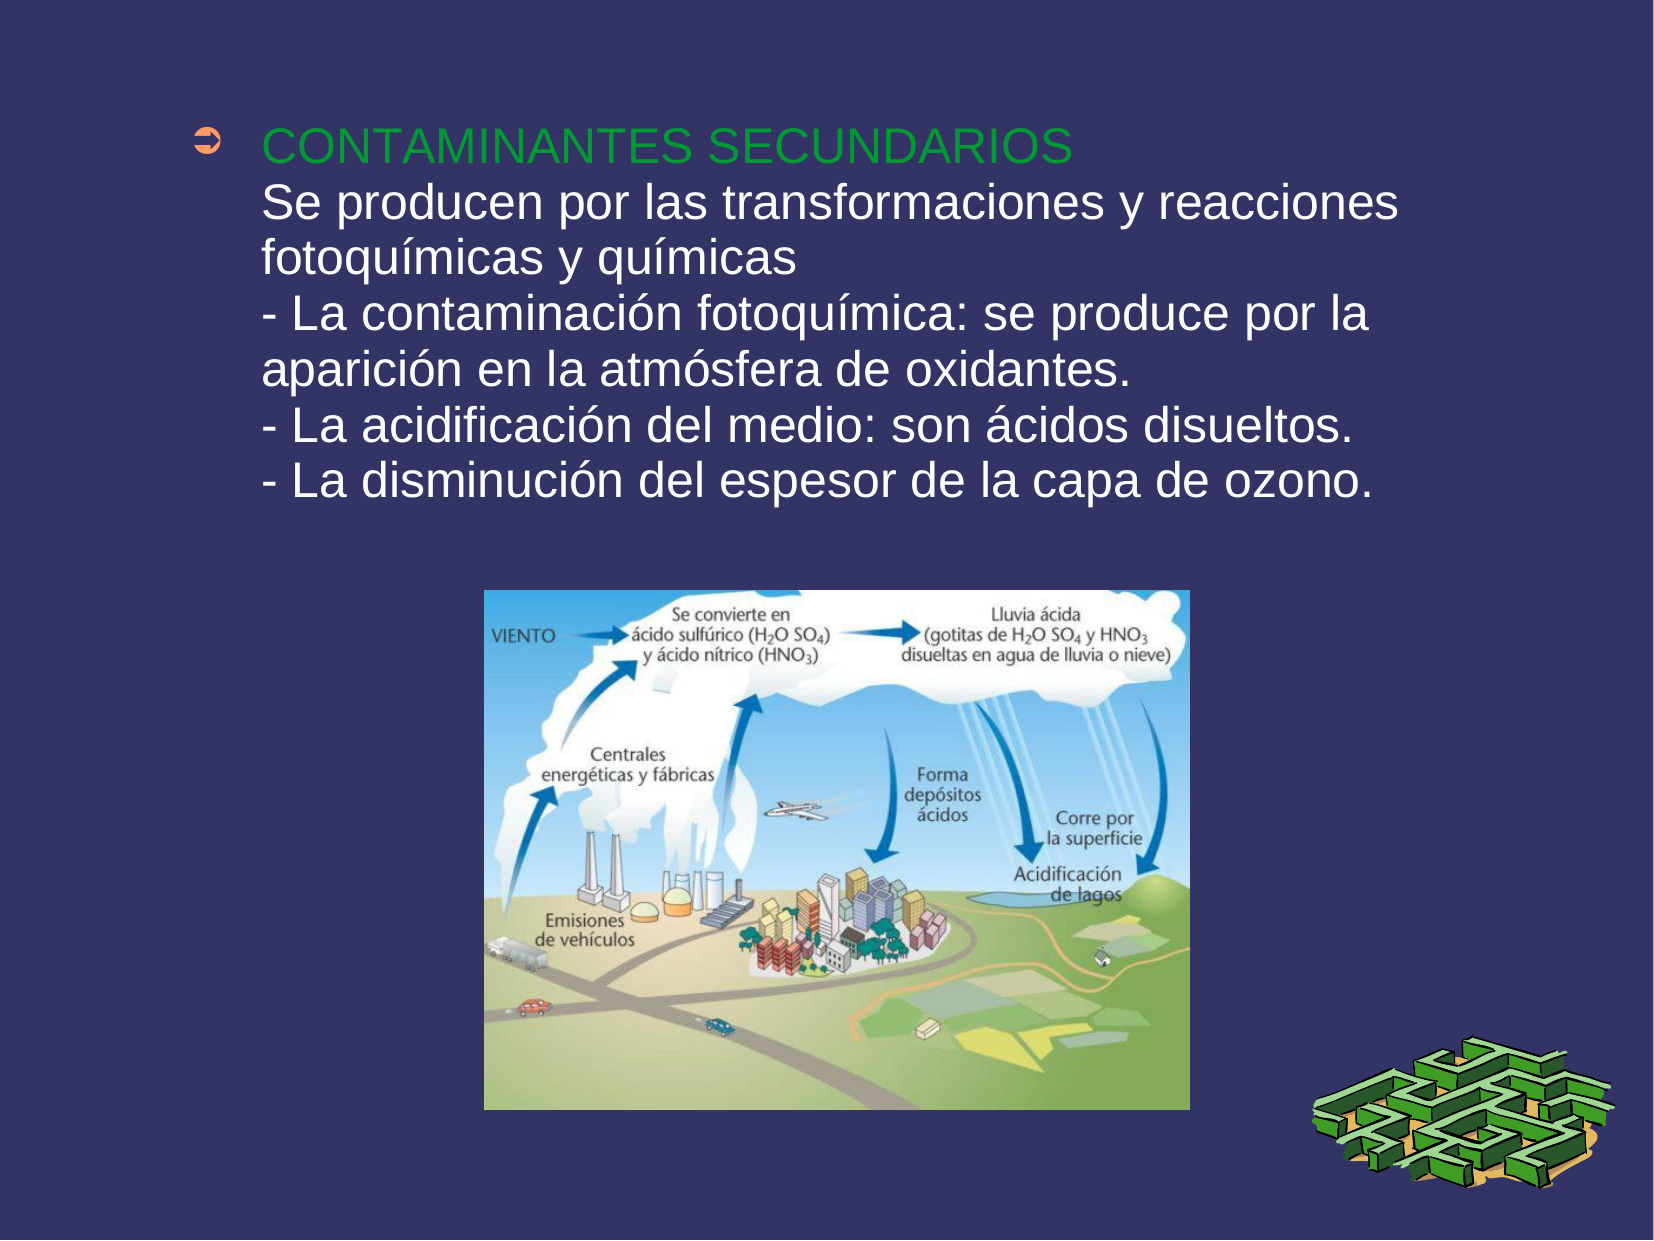

# CONTAMINANTES SECUNDARIOS
Se producen por las transformaciones y reacciones fotoquímicas y químicas
- La contaminación fotoquímica: se produce por la aparición en la atmósfera de oxidantes.
- La acidificación del medio: son ácidos disueltos.
- La disminución del espesor de la capa de ozono.